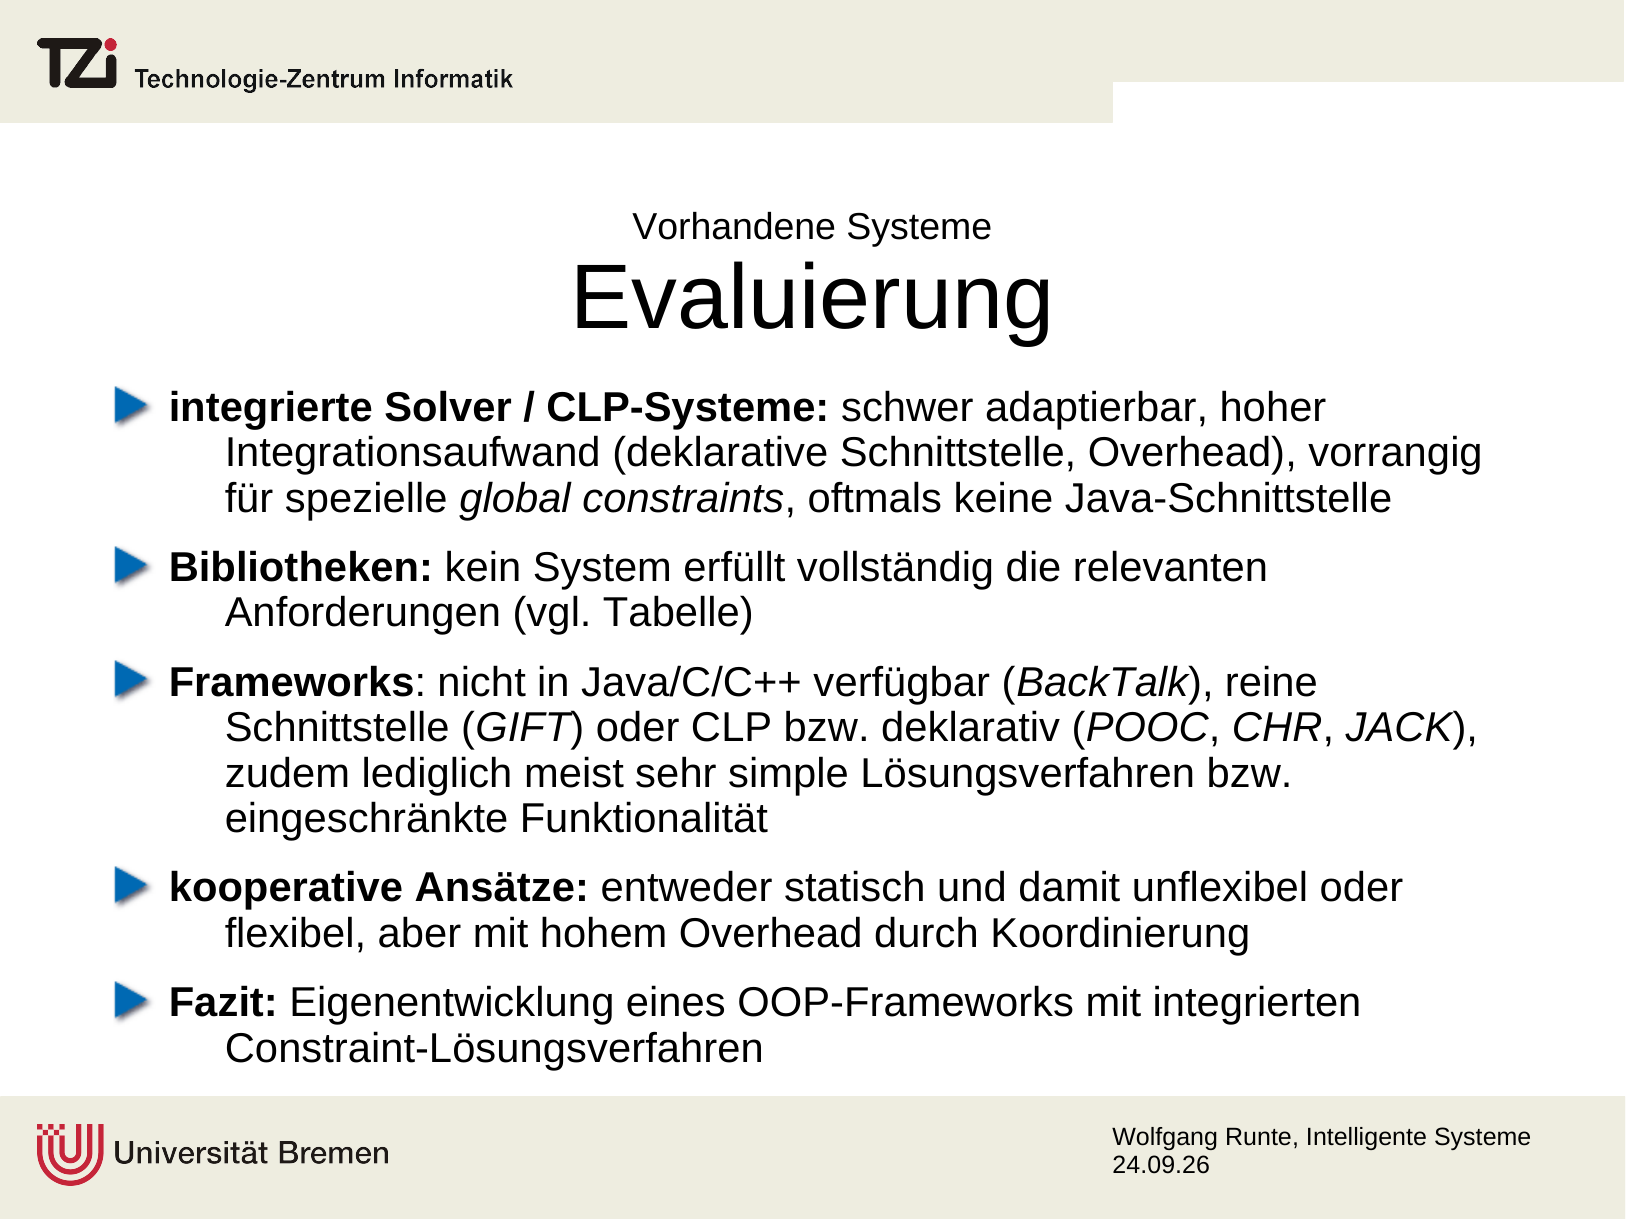

# Vorhandene Systeme Evaluierung
integrierte Solver / CLP-Systeme: schwer adaptierbar, hoher Integrationsaufwand (deklarative Schnittstelle, Overhead), vorrangig für spezielle global constraints, oftmals keine Java-Schnittstelle
Bibliotheken: kein System erfüllt vollständig die relevanten Anforderungen (vgl. Tabelle)
Frameworks: nicht in Java/C/C++ verfügbar (BackTalk), reine Schnittstelle (GIFT) oder CLP bzw. deklarativ (POOC, CHR, JACK), zudem lediglich meist sehr simple Lösungsverfahren bzw. eingeschränkte Funktionalität
kooperative Ansätze: entweder statisch und damit unflexibel oder flexibel, aber mit hohem Overhead durch Koordinierung
Fazit: Eigenentwicklung eines OOP-Frameworks mit integrierten Constraint-Lösungsverfahren